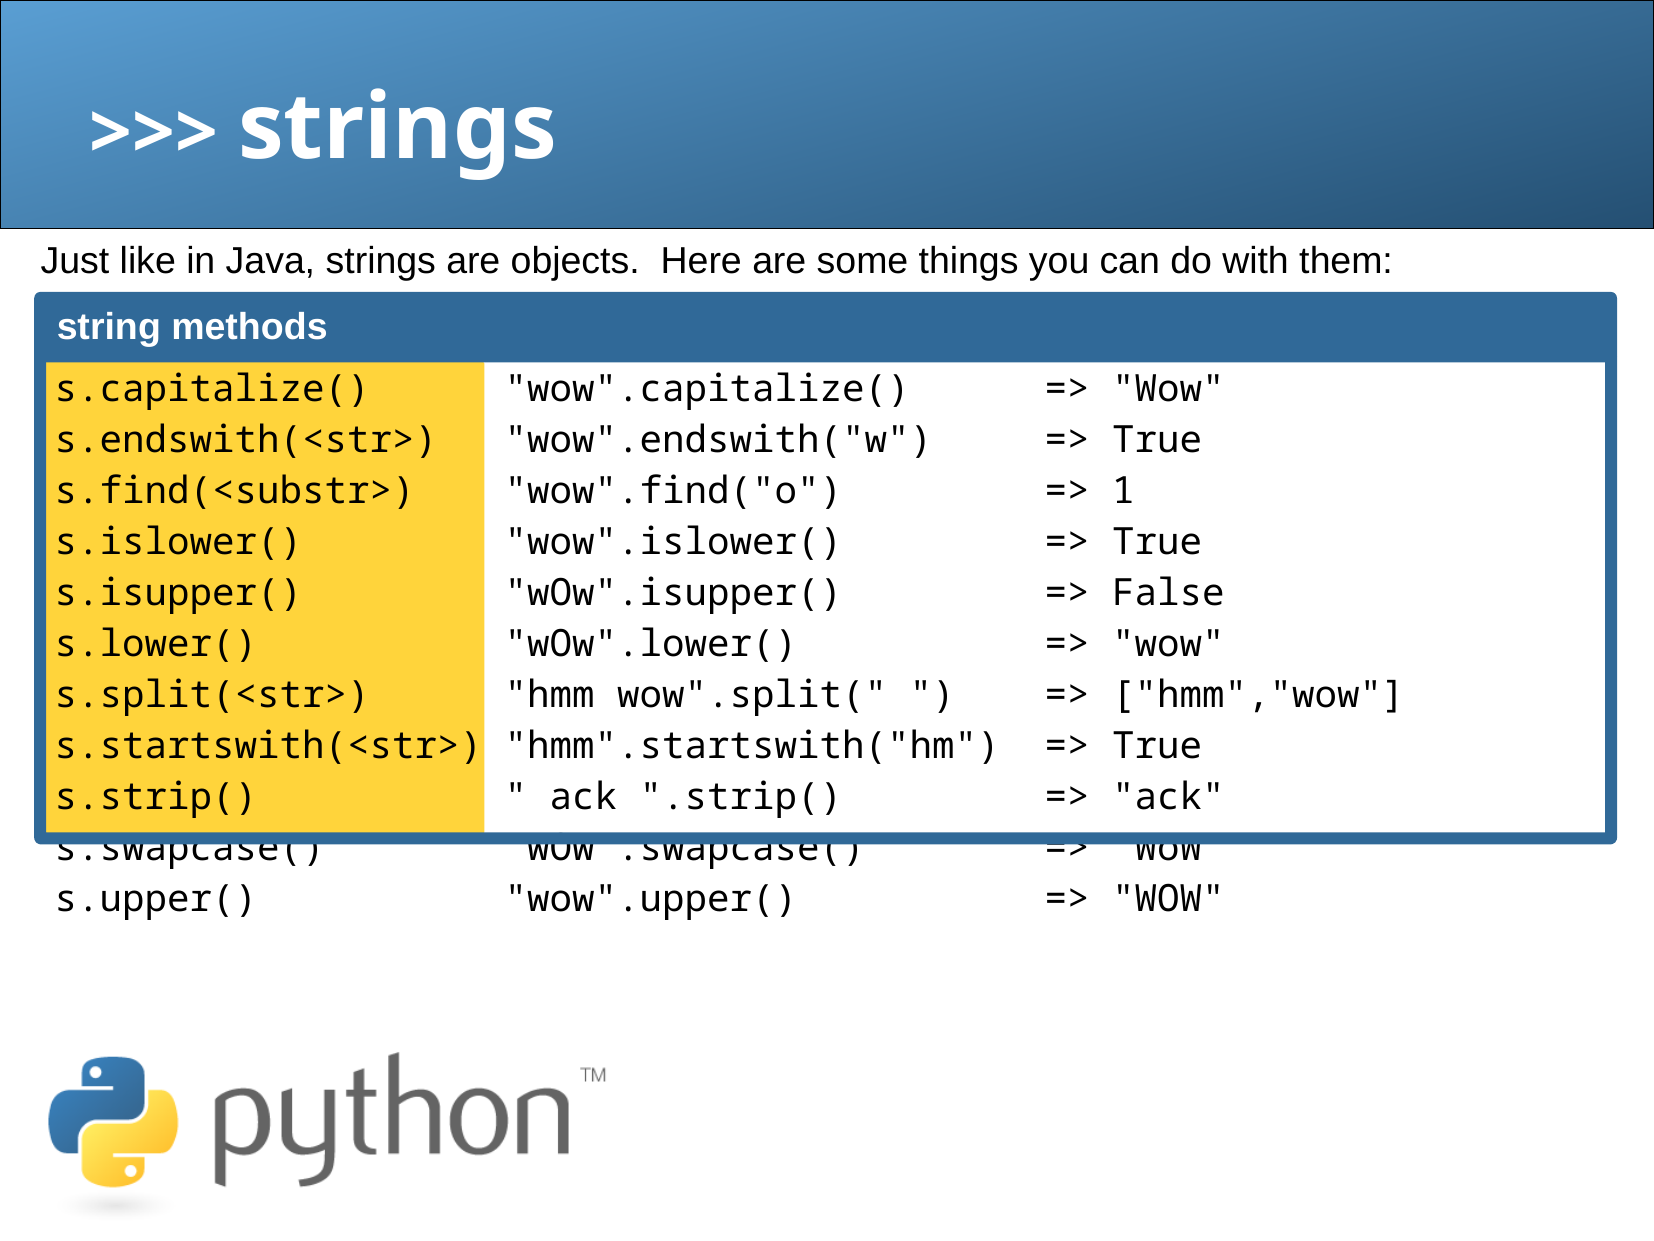

>>> strings
Just like in Java, strings are objects. Here are some things you can do with them:
string methods
s.capitalize() "wow".capitalize() => "Wow"
s.endswith(<str>) "wow".endswith("w") => True
s.find(<substr>) "wow".find("o") => 1
s.islower() "wow".islower() => True
s.isupper() "wOw".isupper() => False
s.lower() "wOw".lower() => "wow"
s.split(<str>) "hmm wow".split(" ") => ["hmm","wow"]
s.startswith(<str>) "hmm".startswith("hm") => True
s.strip() " ack ".strip() => "ack"
s.swapcase() "wOw".swapcase() => "WoW"
s.upper() "wow".upper() => "WOW"